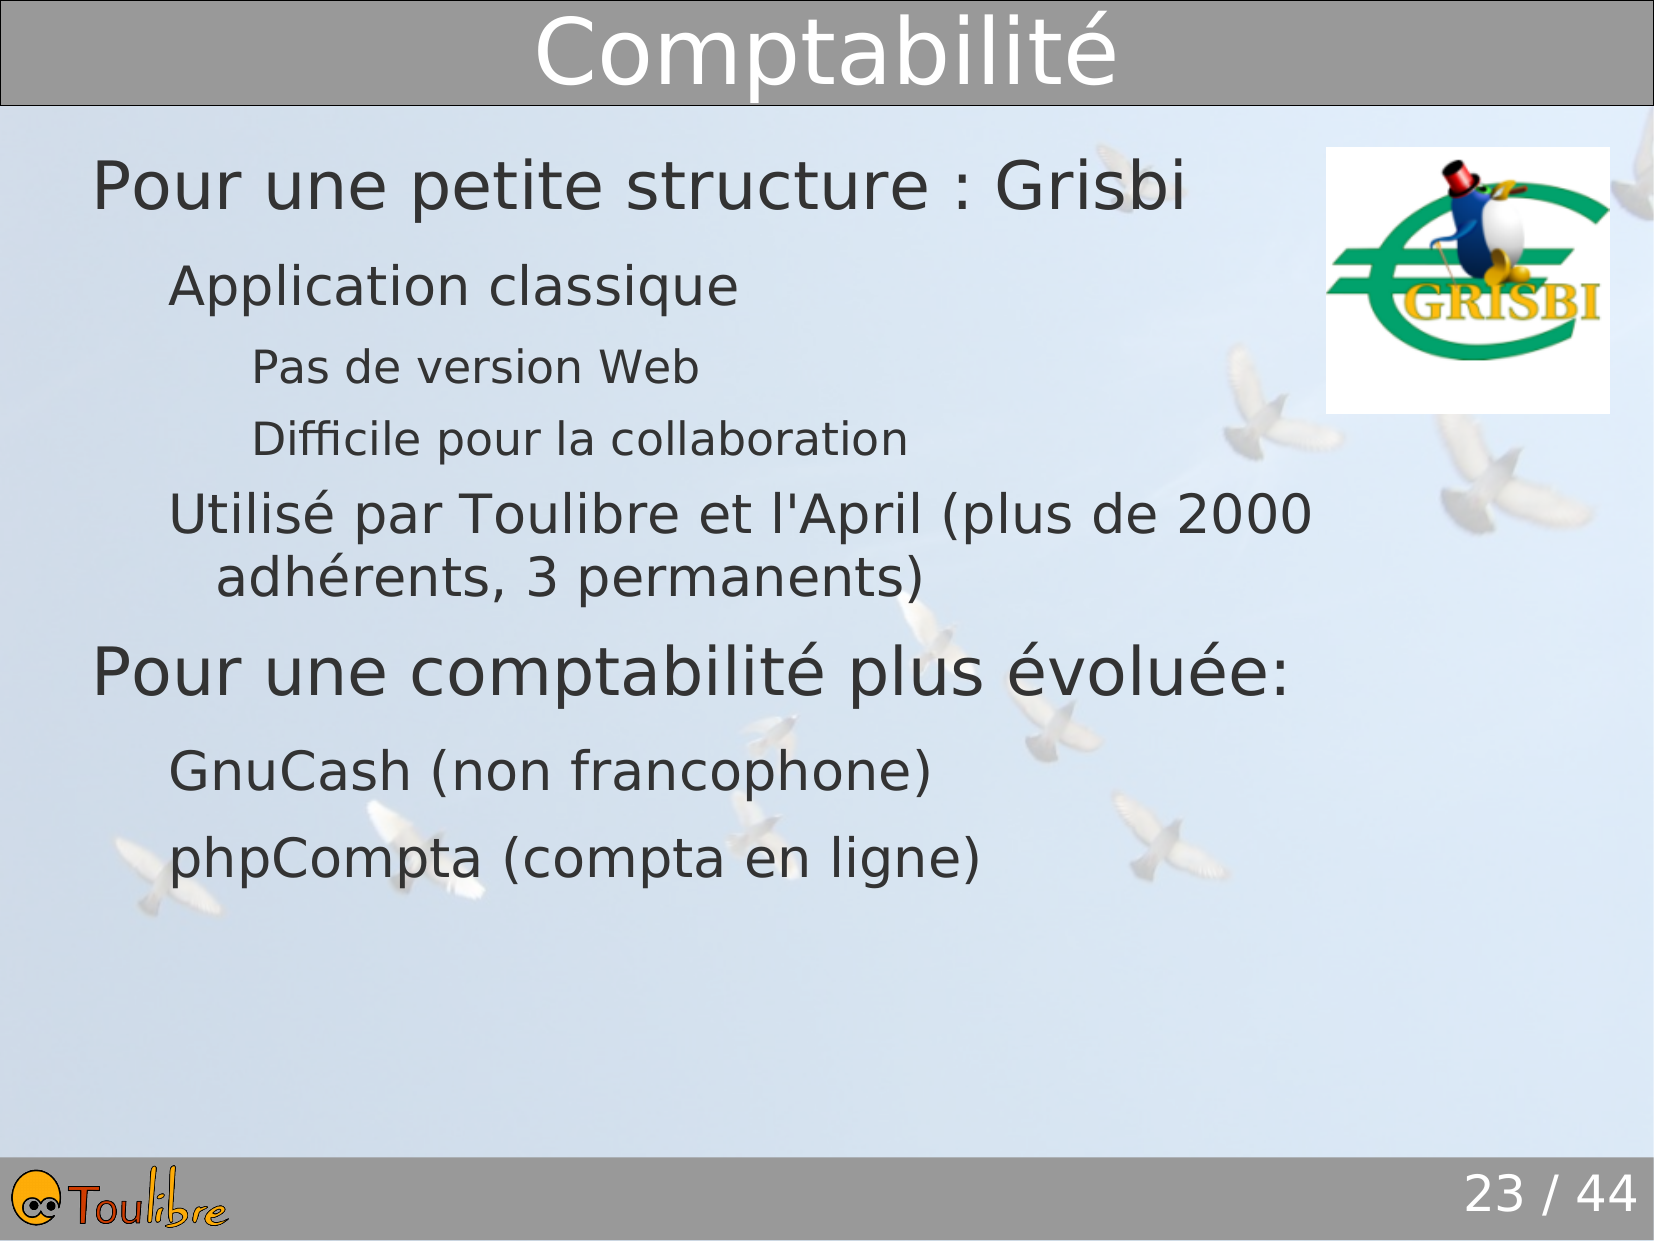

# Comptabilité
Pour une petite structure : Grisbi
Application classique
Pas de version Web
Difficile pour la collaboration
Utilisé par Toulibre et l'April (plus de 2000 adhérents, 3 permanents)
Pour une comptabilité plus évoluée:
GnuCash (non francophone)
phpCompta (compta en ligne)